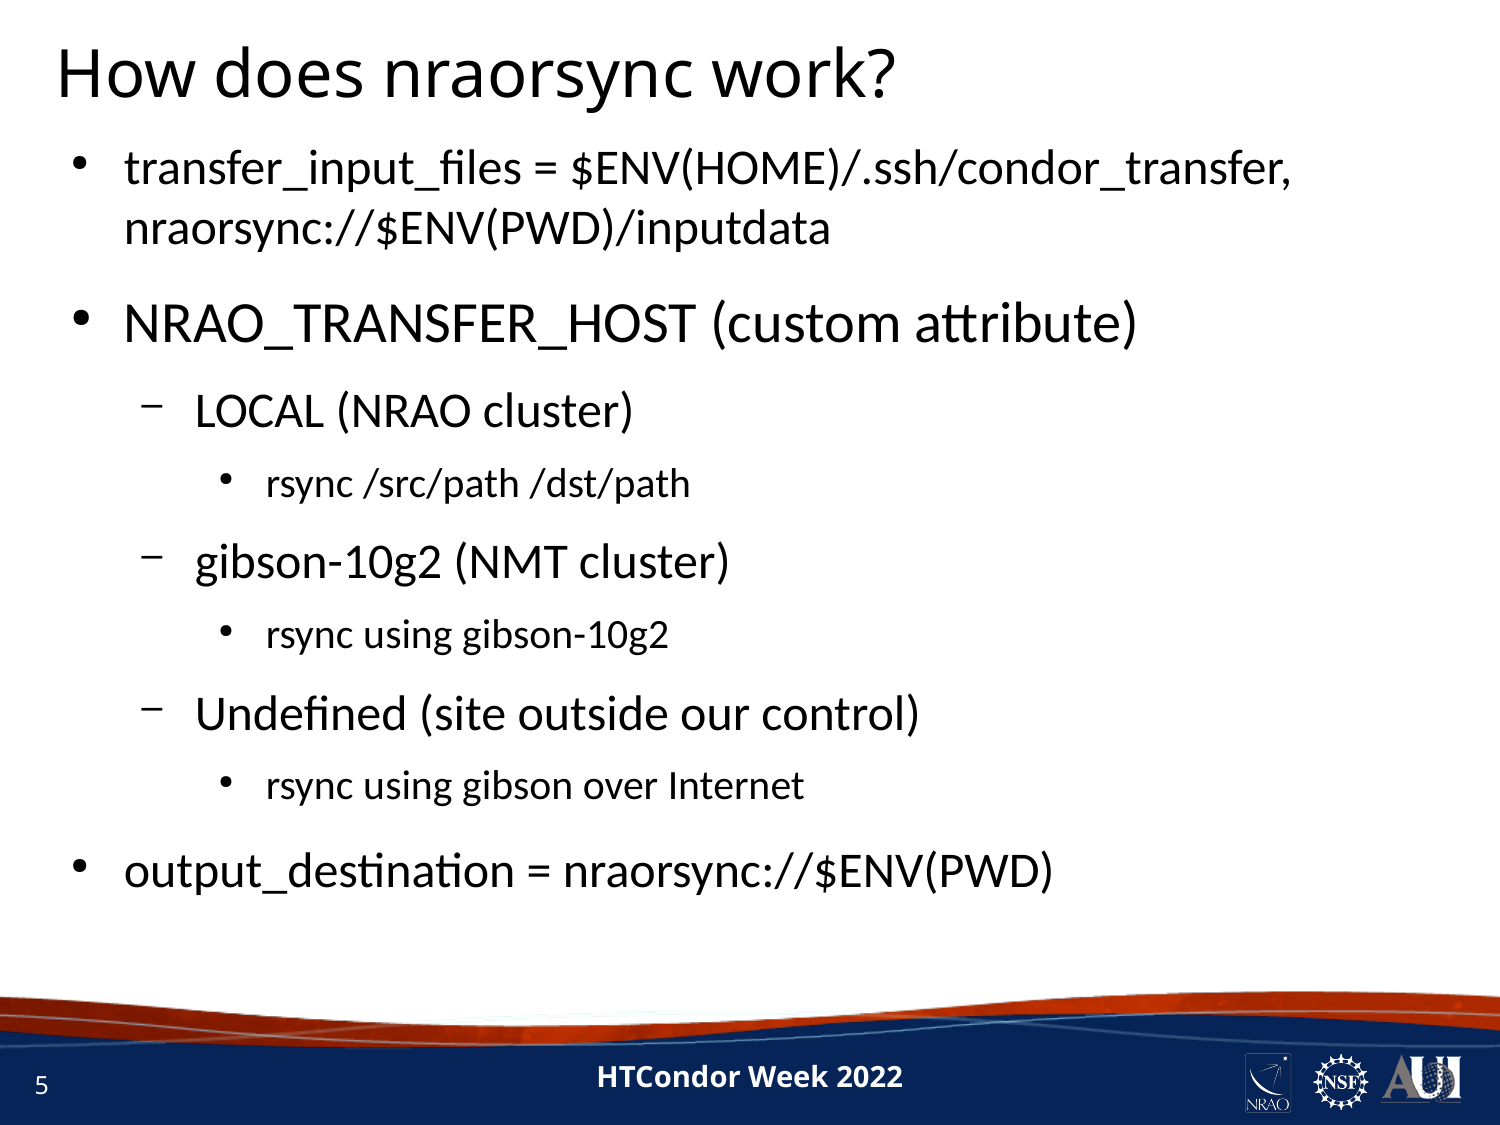

# How does nraorsync work?
transfer_input_files = $ENV(HOME)/.ssh/condor_transfer, nraorsync://$ENV(PWD)/inputdata
NRAO_TRANSFER_HOST (custom attribute)
LOCAL (NRAO cluster)
rsync /src/path /dst/path
gibson-10g2 (NMT cluster)
rsync using gibson-10g2
Undefined (site outside our control)
rsync using gibson over Internet
output_destination = nraorsync://$ENV(PWD)